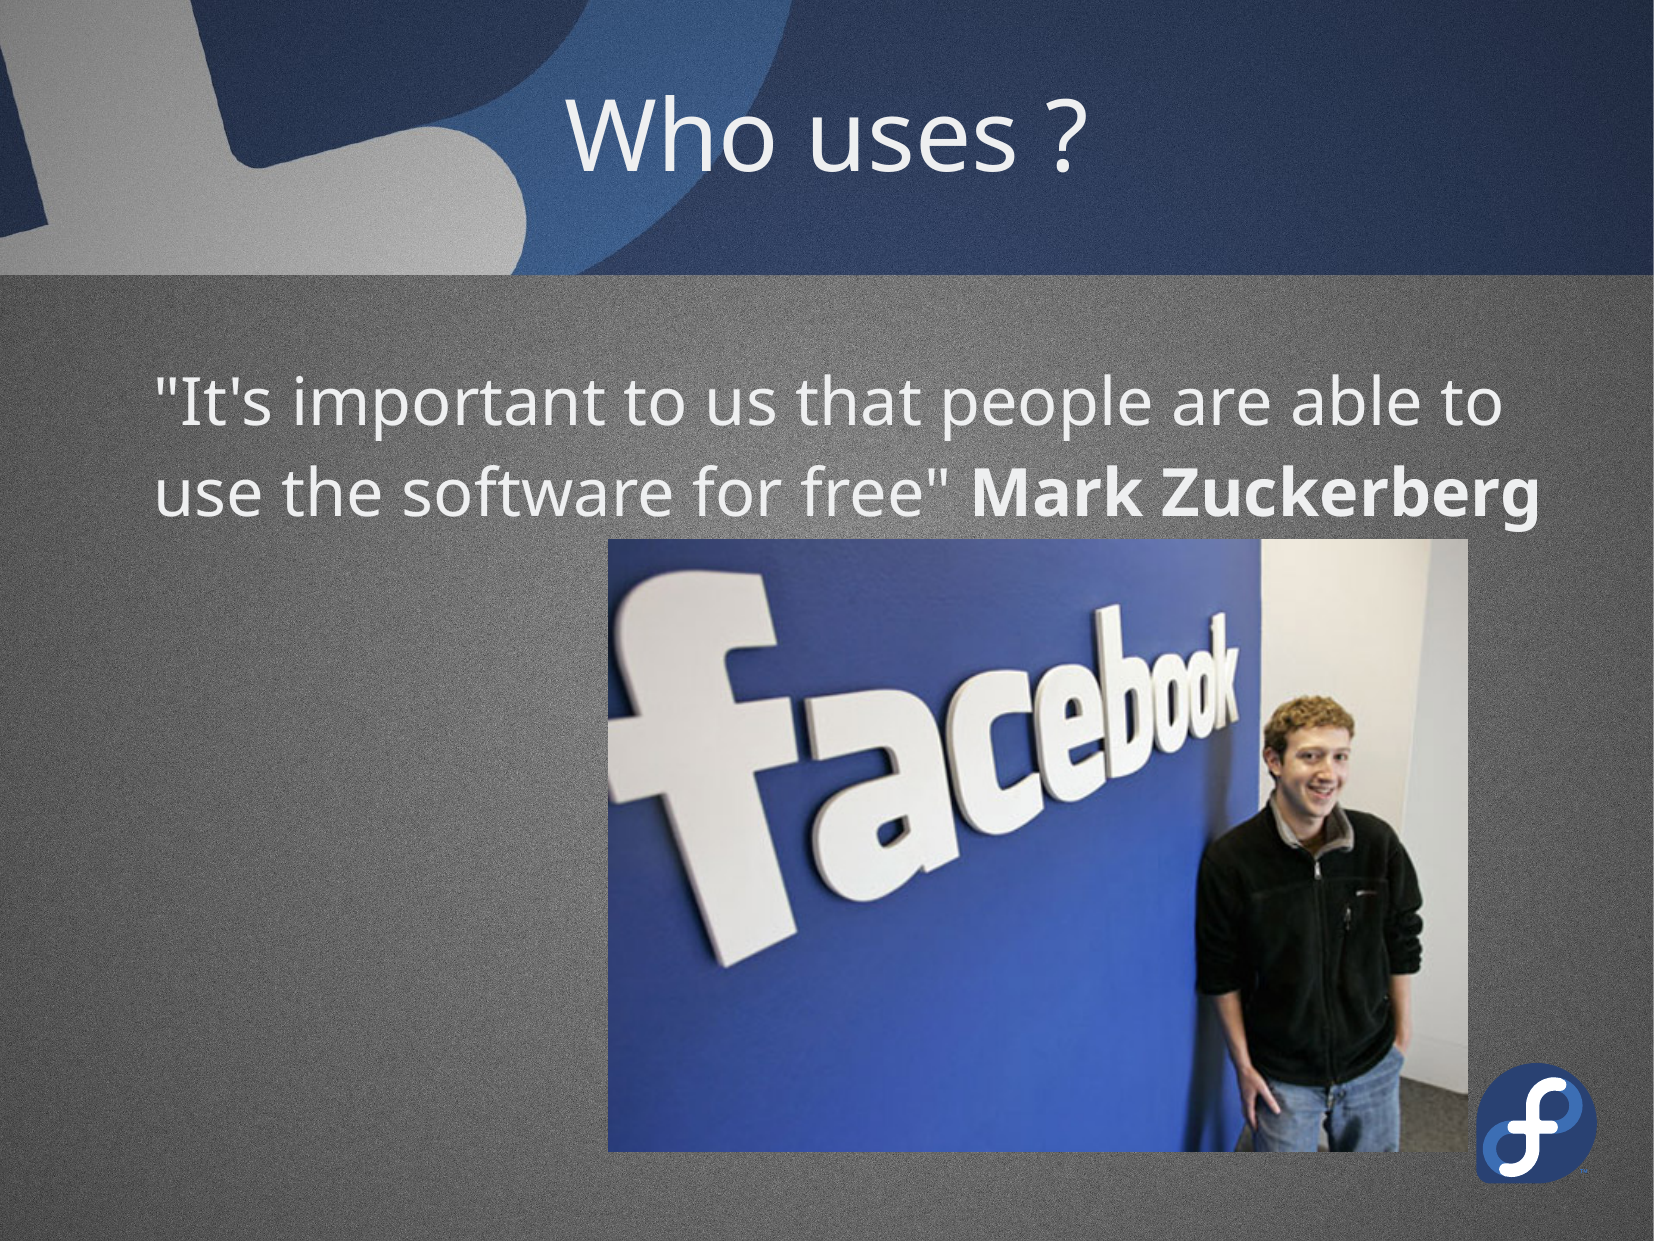

# Who uses ?
"It's important to us that people are able to use the software for free" Mark Zuckerberg